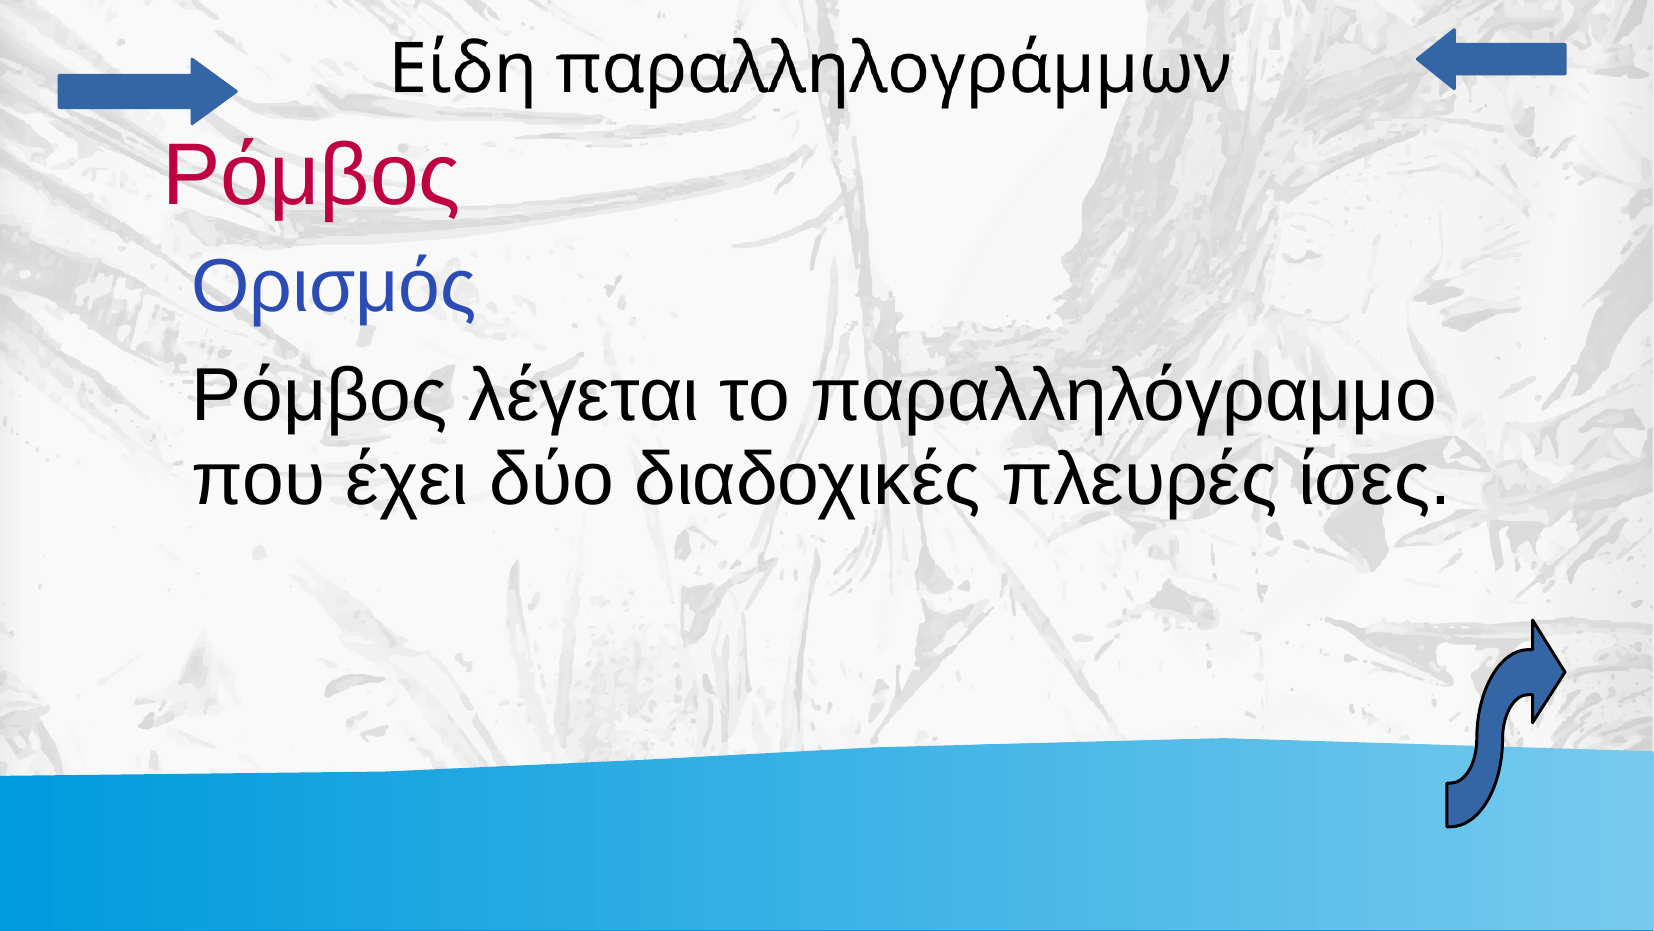

Ρόμβος
Ορισμός
Ρόμβος λέγεται το παραλληλόγραμμο που έχει δύο διαδοχικές πλευρές ίσες.